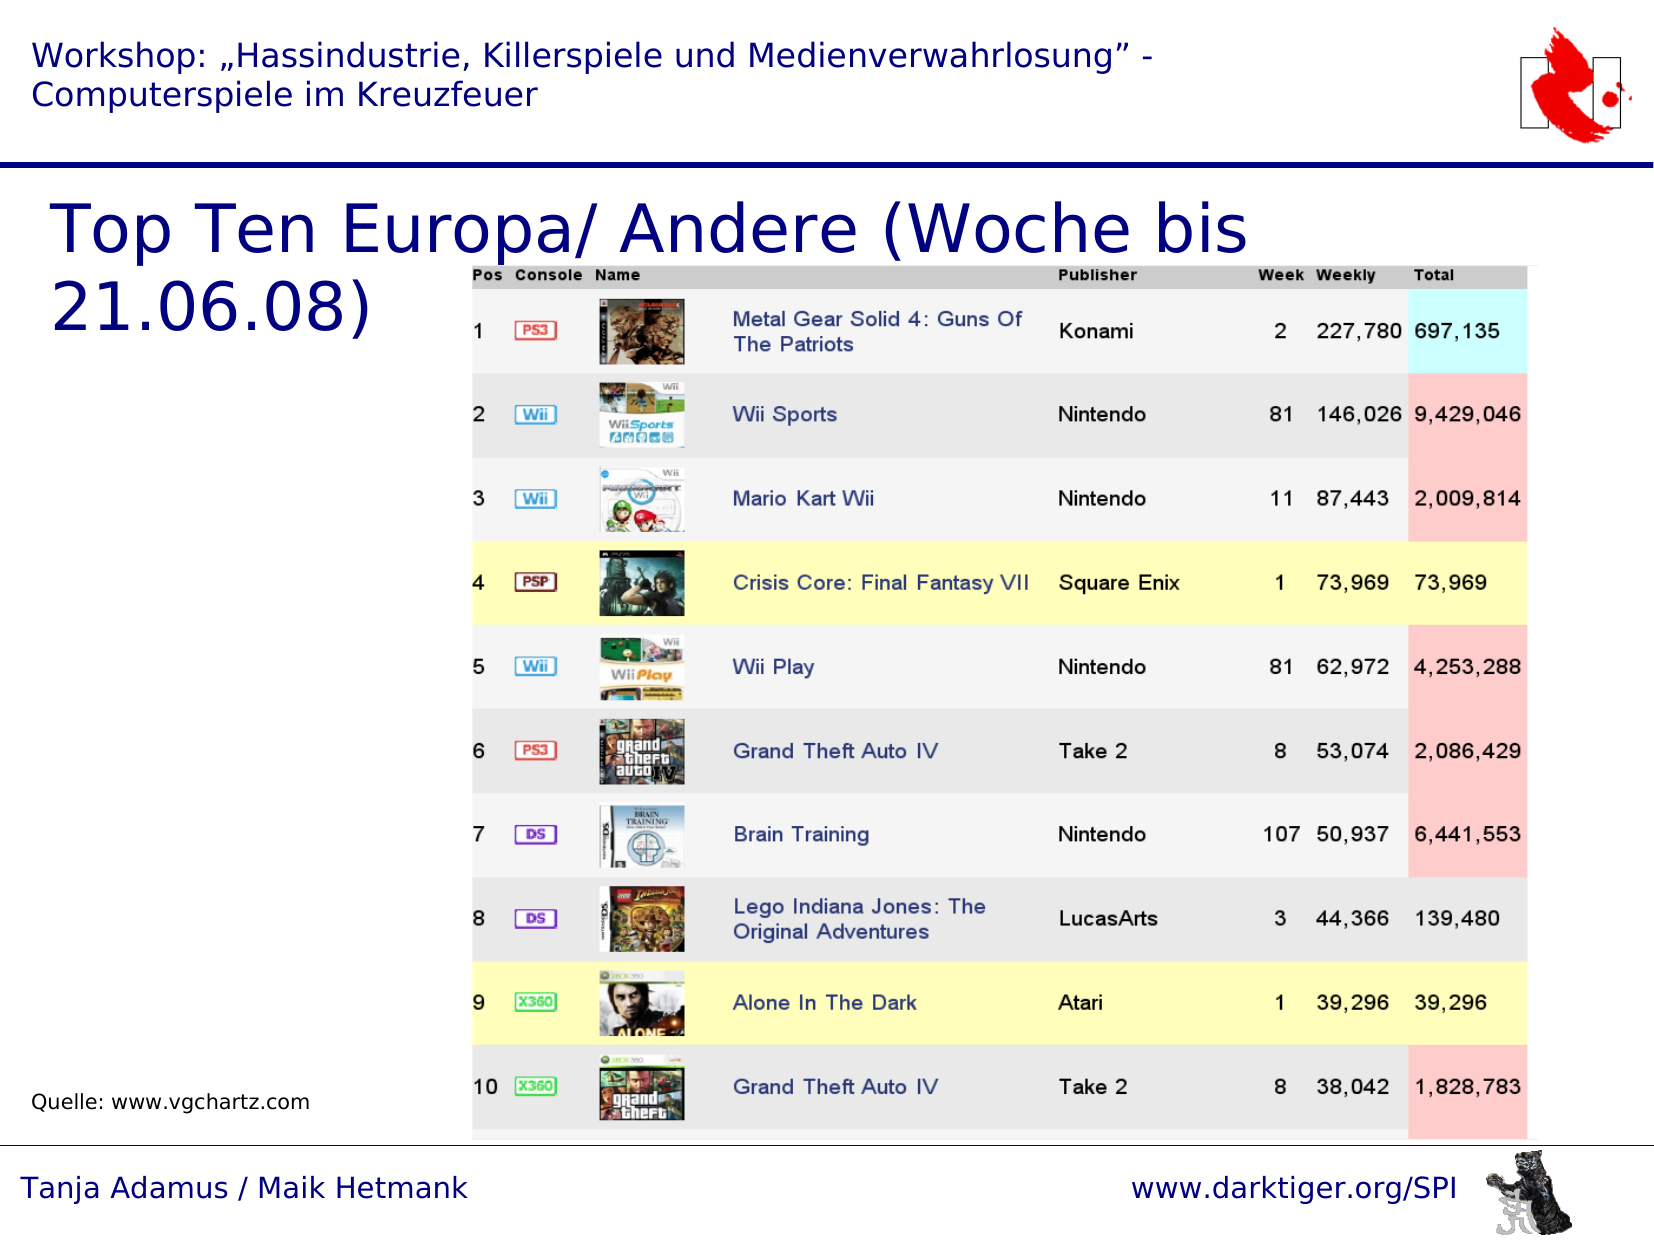

Workshop: „Hassindustrie, Killerspiele und Medienverwahrlosung” - Computerspiele im Kreuzfeuer
Top Ten Europa/ Andere (Woche bis 21.06.08)
Quelle: www.vgchartz.com